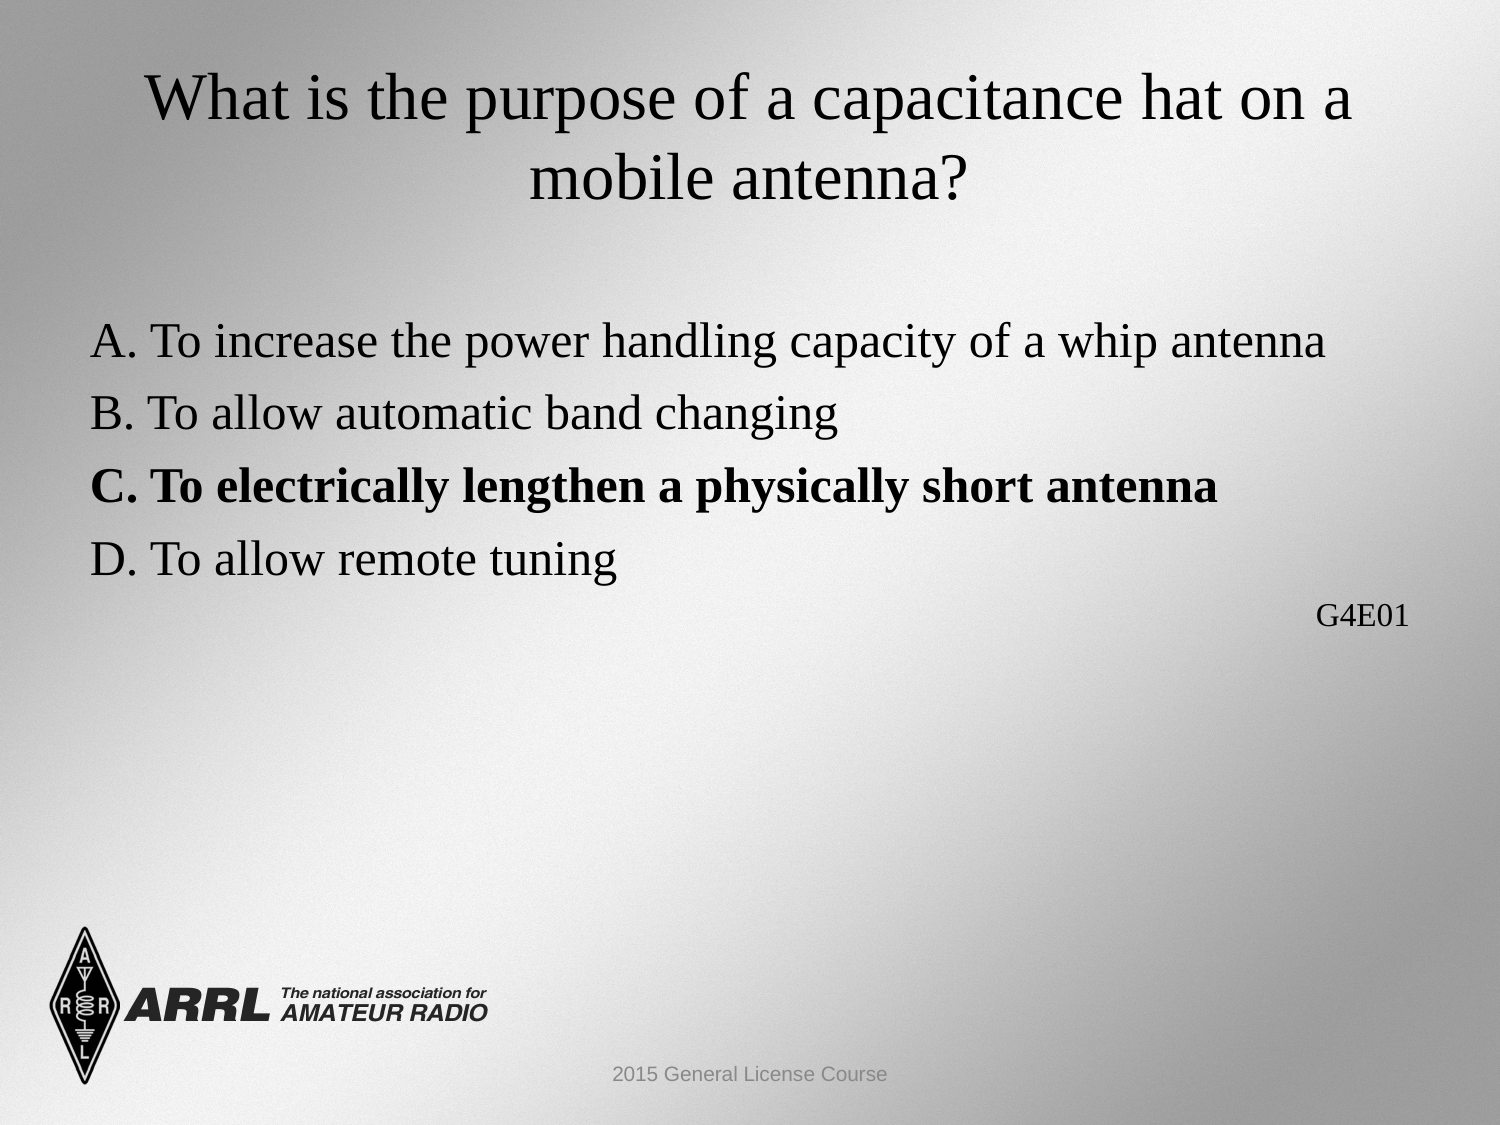

# What is the purpose of a capacitance hat on a mobile antenna?
A. To increase the power handling capacity of a whip antenna
B. To allow automatic band changing
C. To electrically lengthen a physically short antenna
D. To allow remote tuning
 G4E01
2015 General License Course